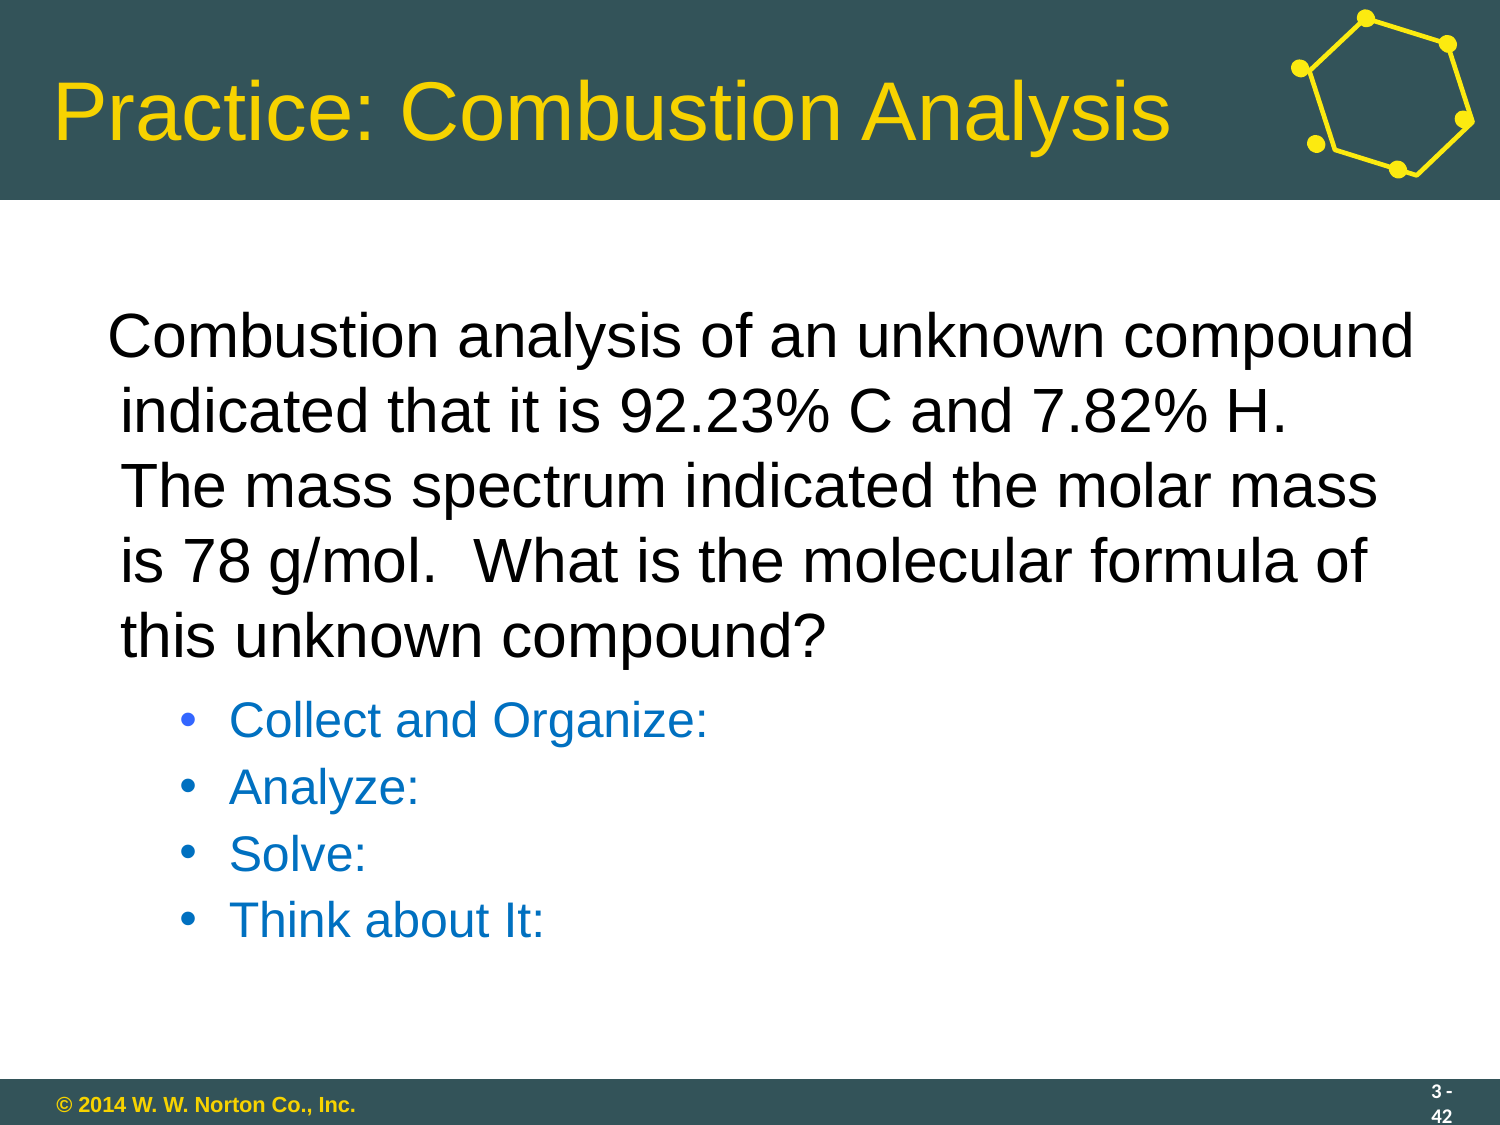

Practice: Combustion Analysis
# Combustion analysis of an unknown compound indicated that it is 92.23% C and 7.82% H. The mass spectrum indicated the molar mass is 78 g/mol. What is the molecular formula of this unknown compound?
 Collect and Organize:
 Analyze:
 Solve:
 Think about It: